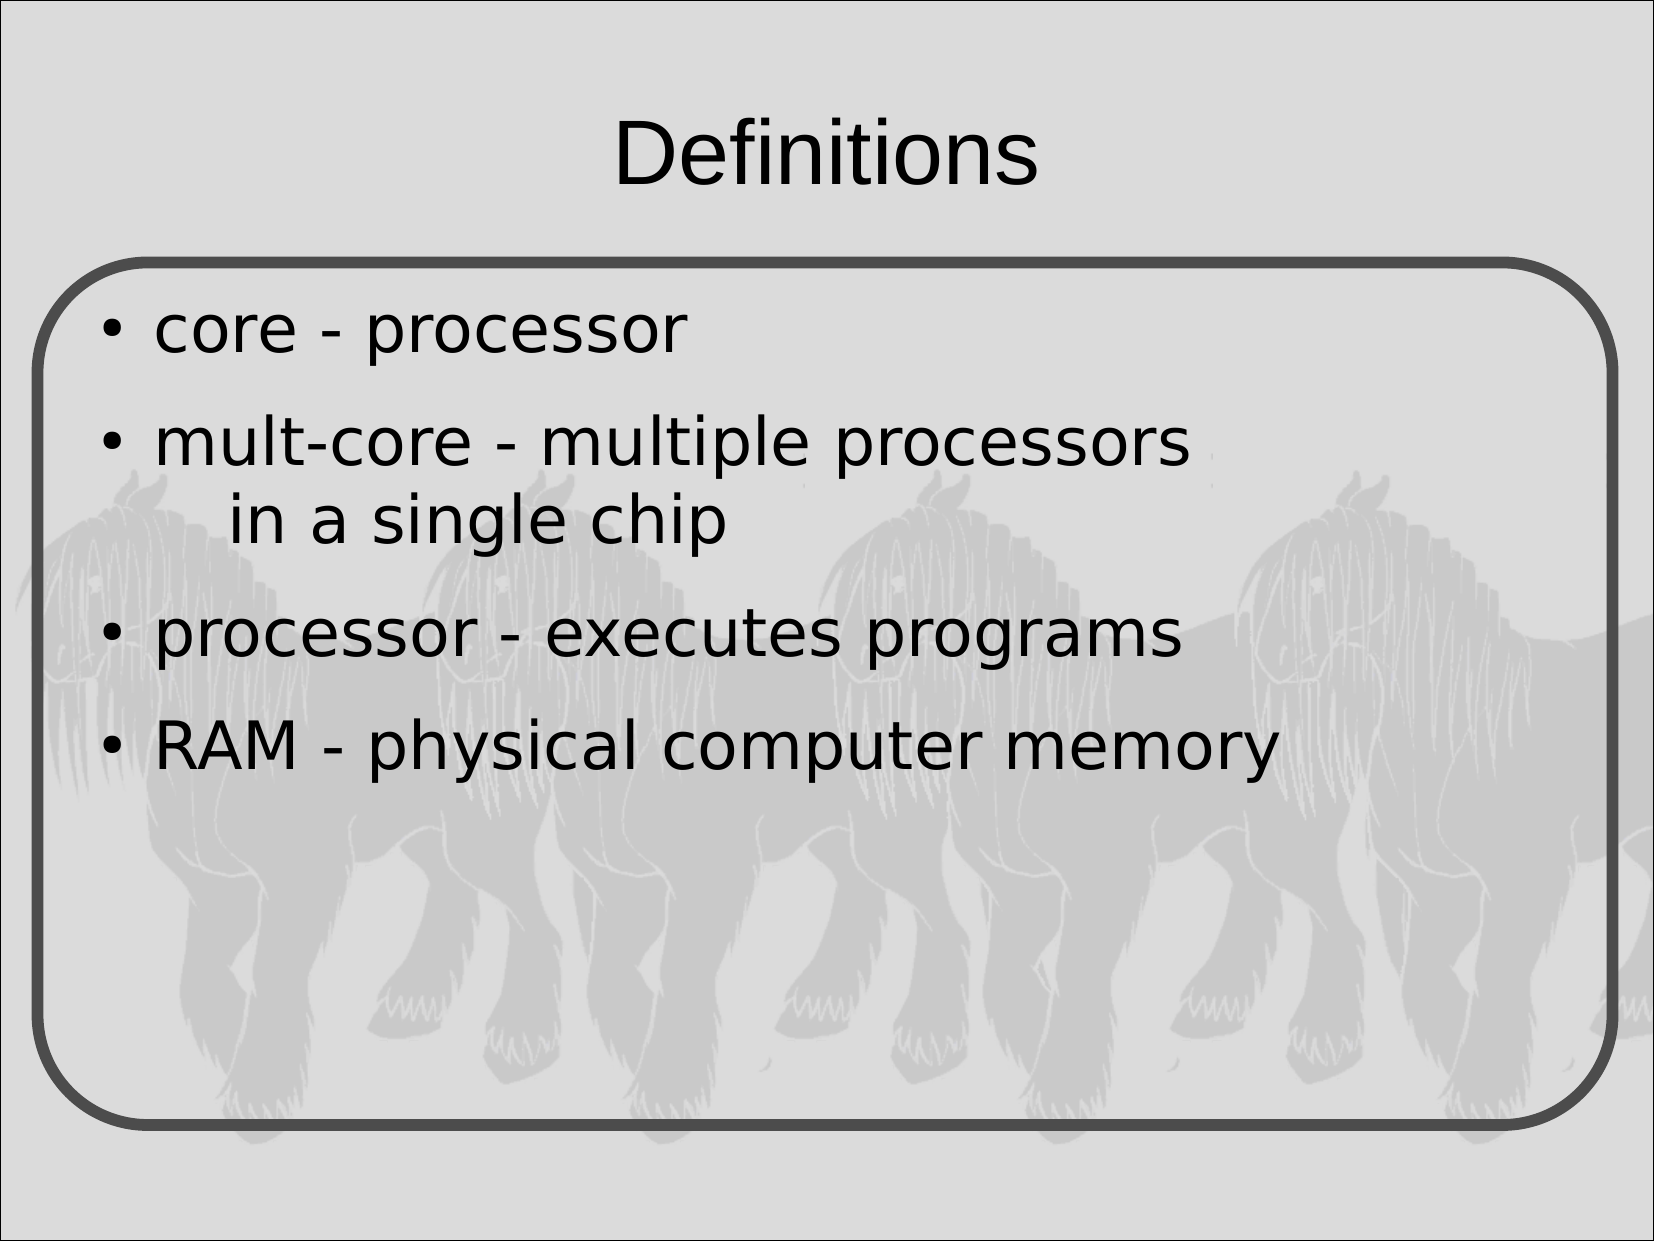

# Definitions
core - processor
mult-core - multiple processors
	in a single chip
processor - executes programs
RAM - physical computer memory